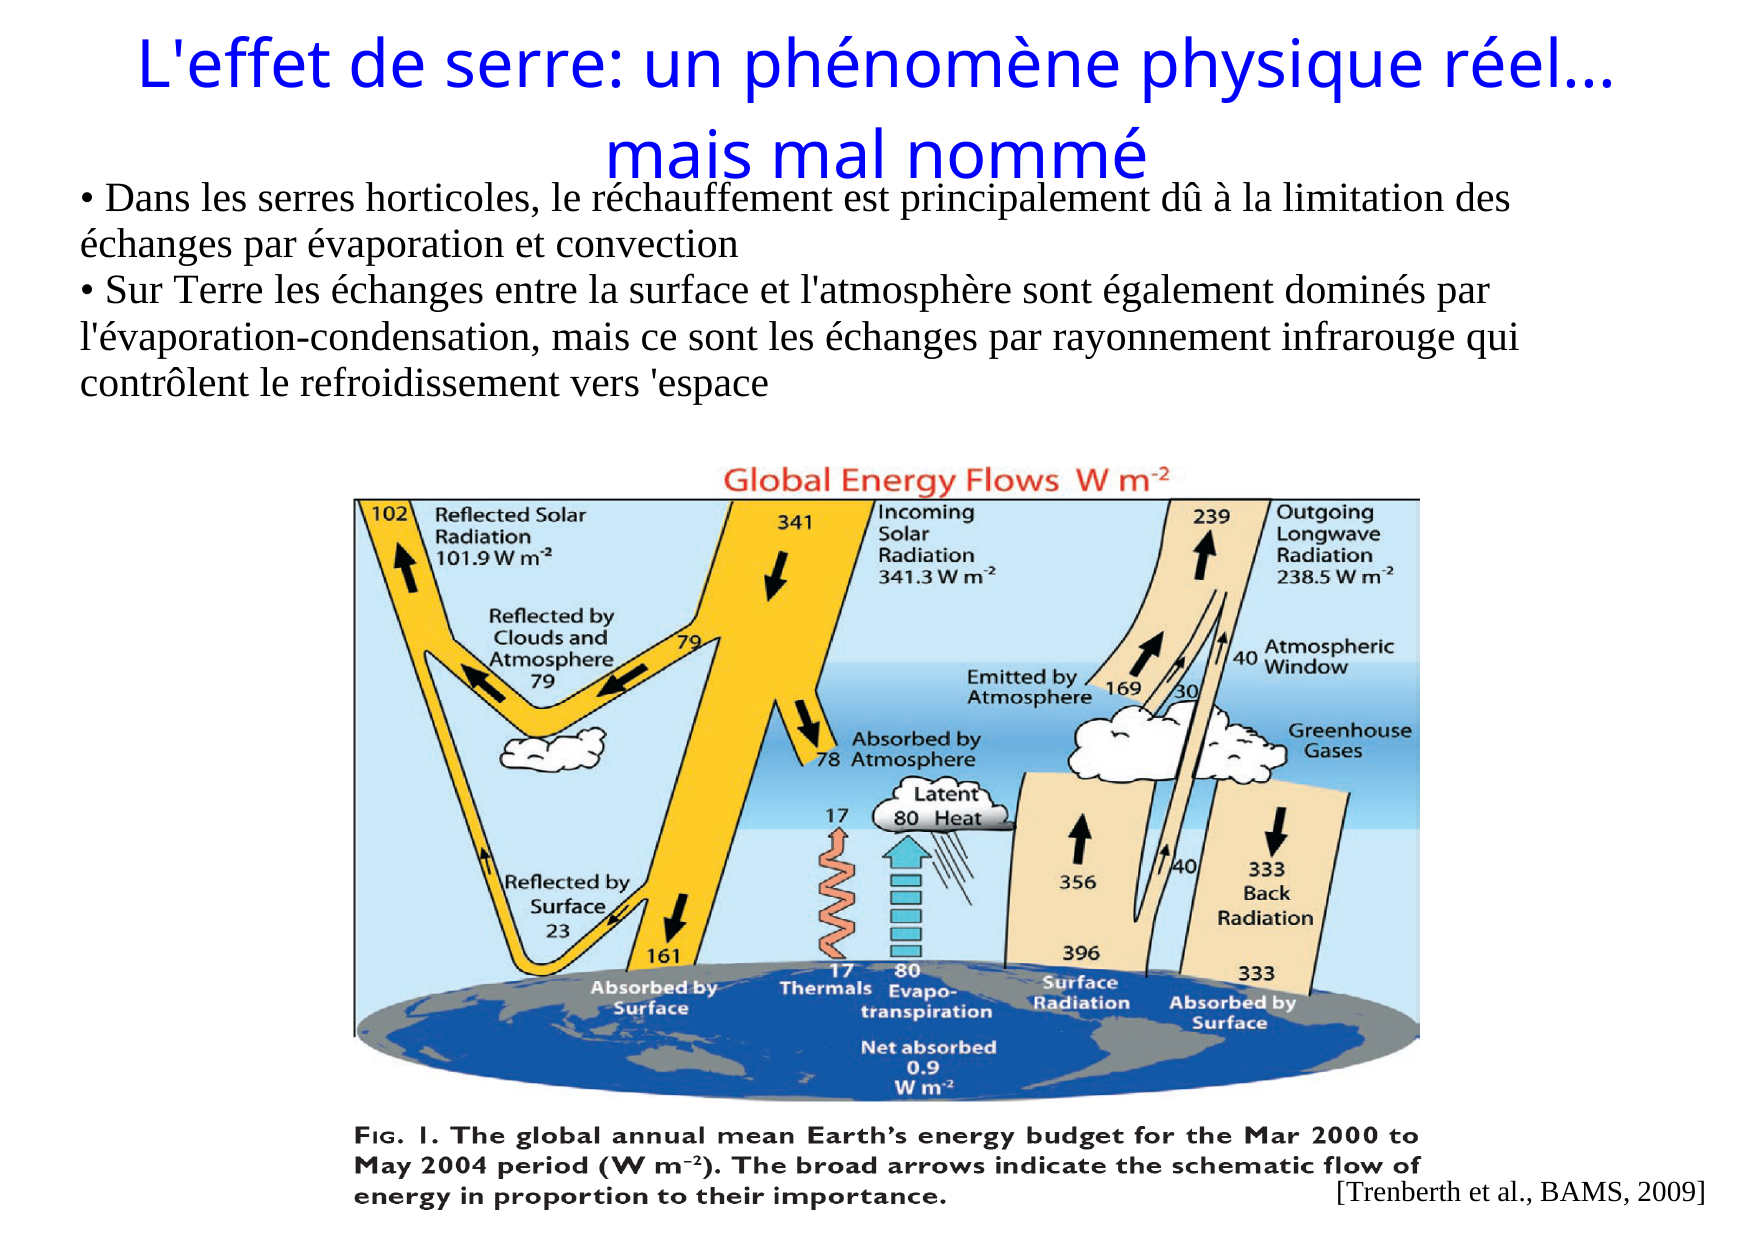

# L'effet de serre: un phénomène physique réel... mais mal nommé
 Dans les serres horticoles, le réchauffement est principalement dû à la limitation des échanges par évaporation et convection
 Sur Terre les échanges entre la surface et l'atmosphère sont également dominés par l'évaporation-condensation, mais ce sont les échanges par rayonnement infrarouge qui contrôlent le refroidissement vers 'espace
[Trenberth et al., BAMS, 2009]